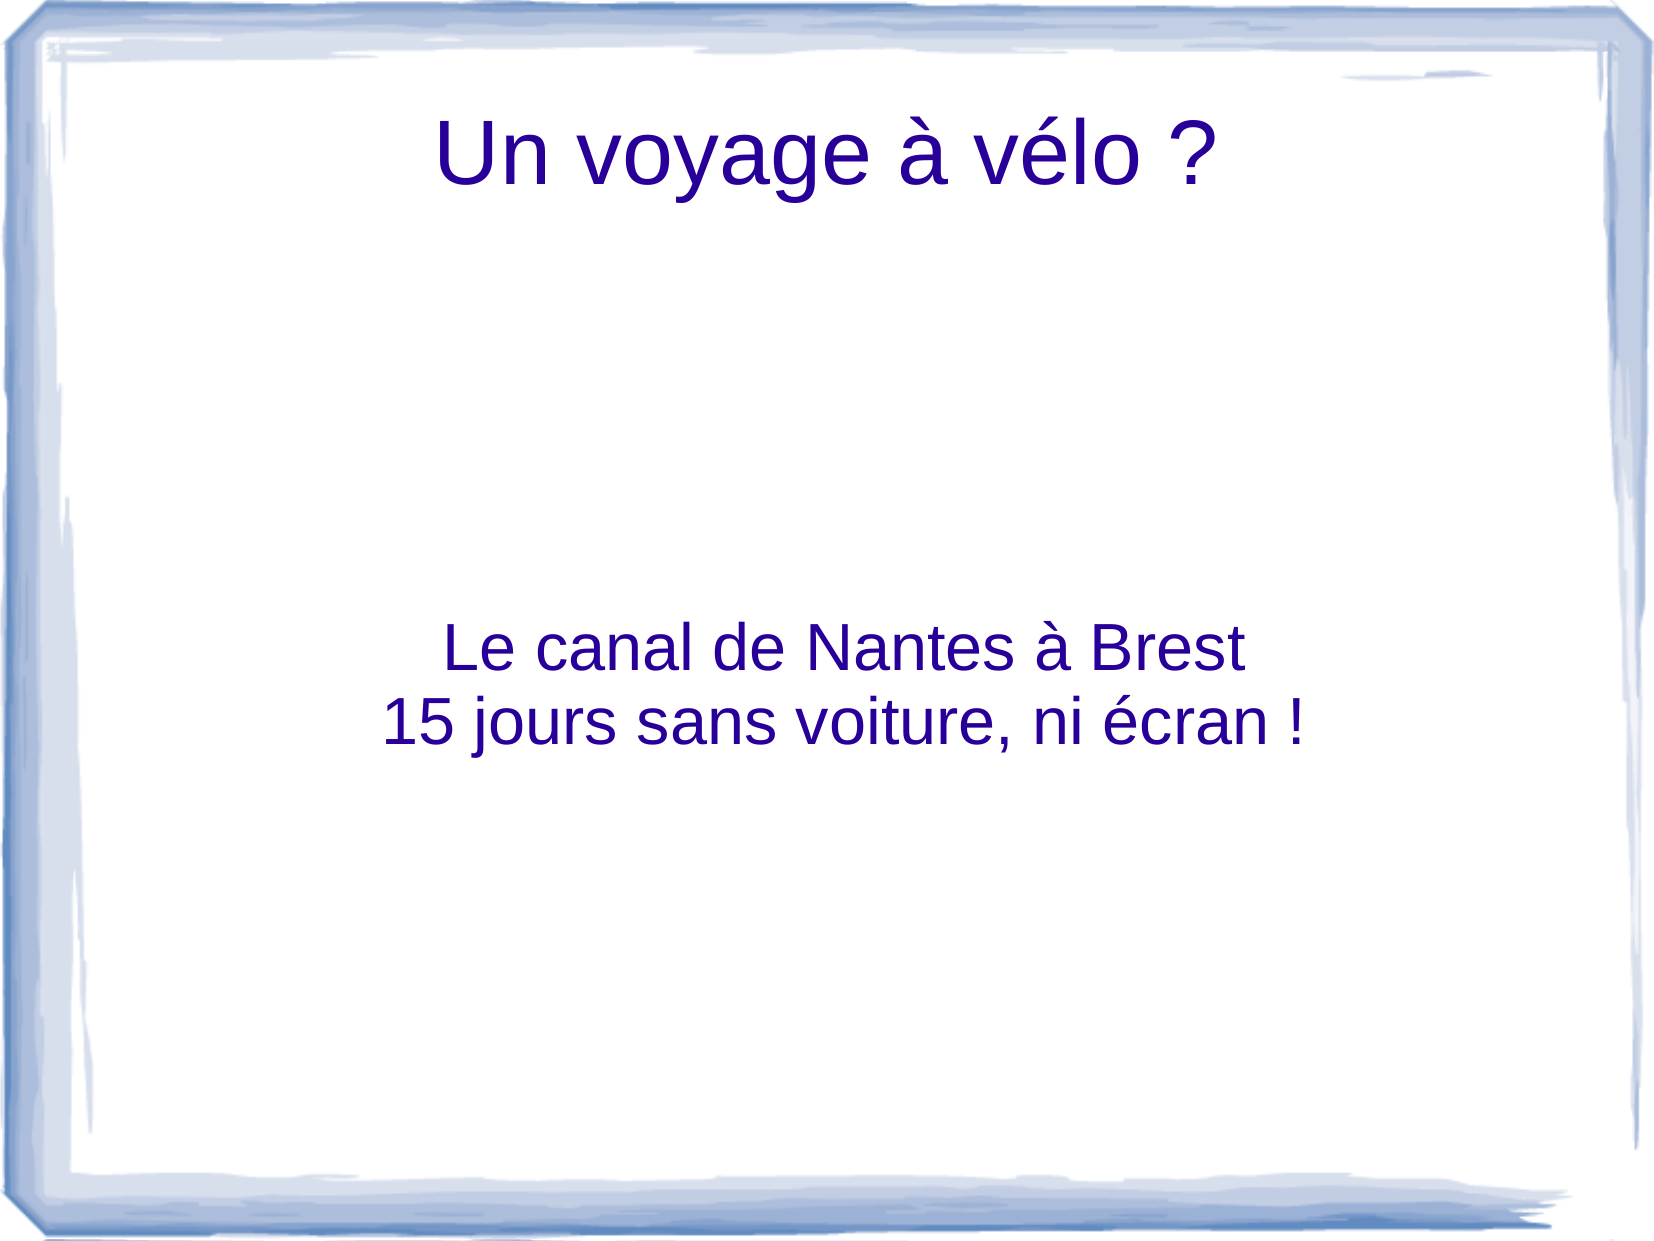

# Un voyage à vélo ?
Le canal de Nantes à Brest
15 jours sans voiture, ni écran !